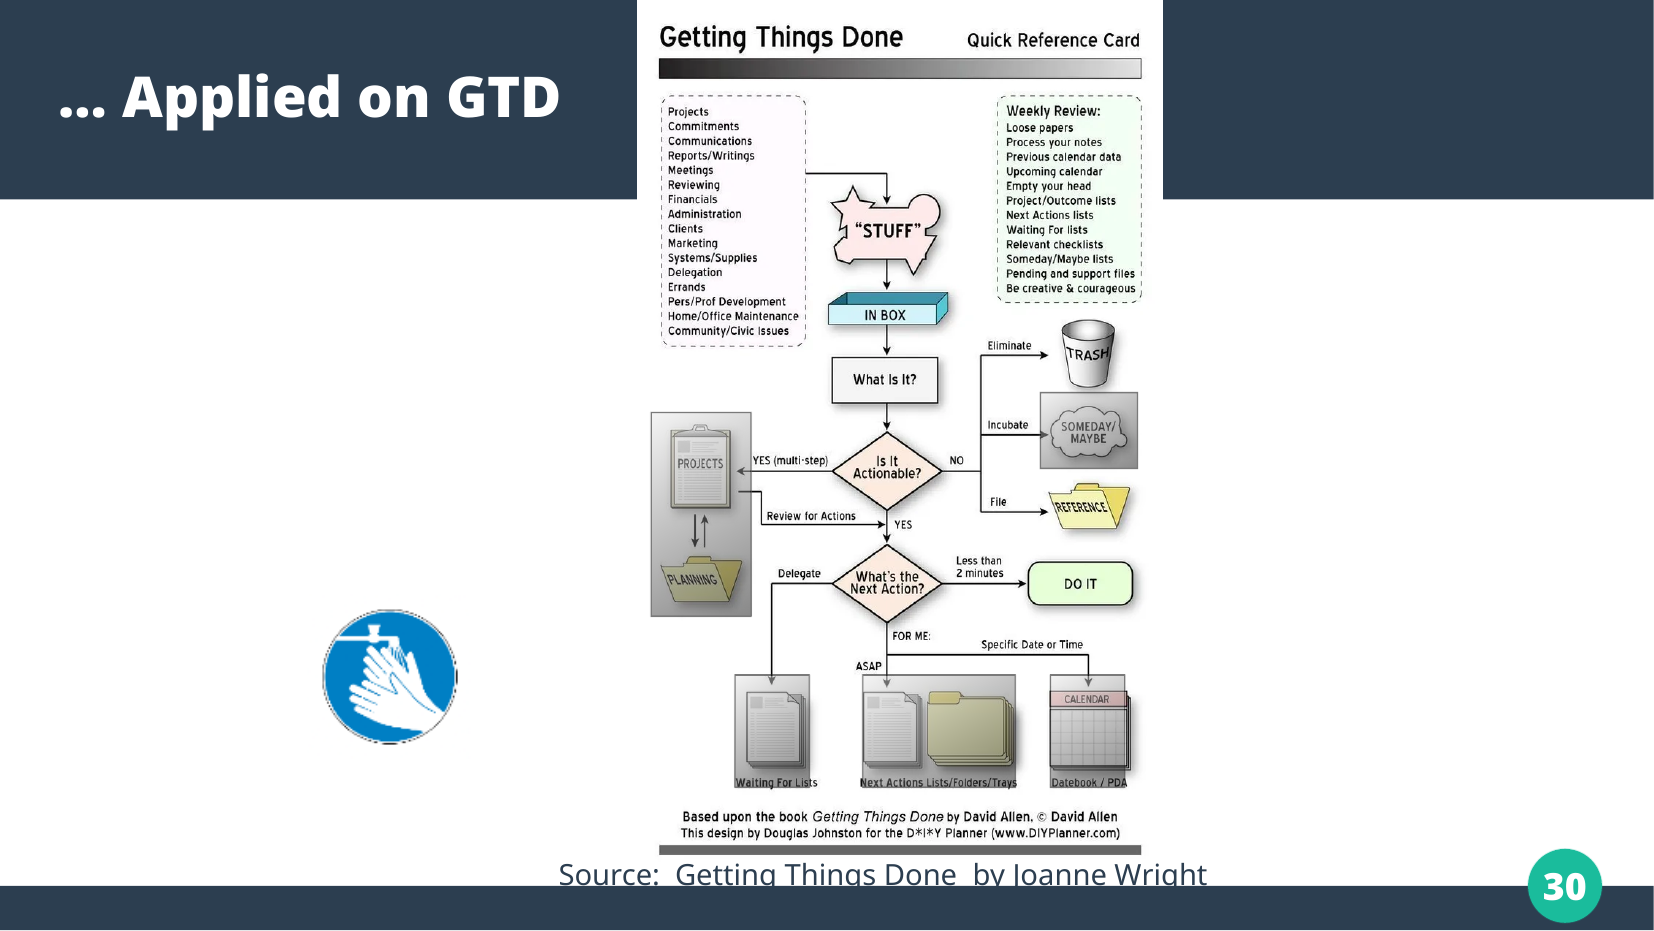

# … Applied on GTD
Source: Getting Things Done by Joanne Wright